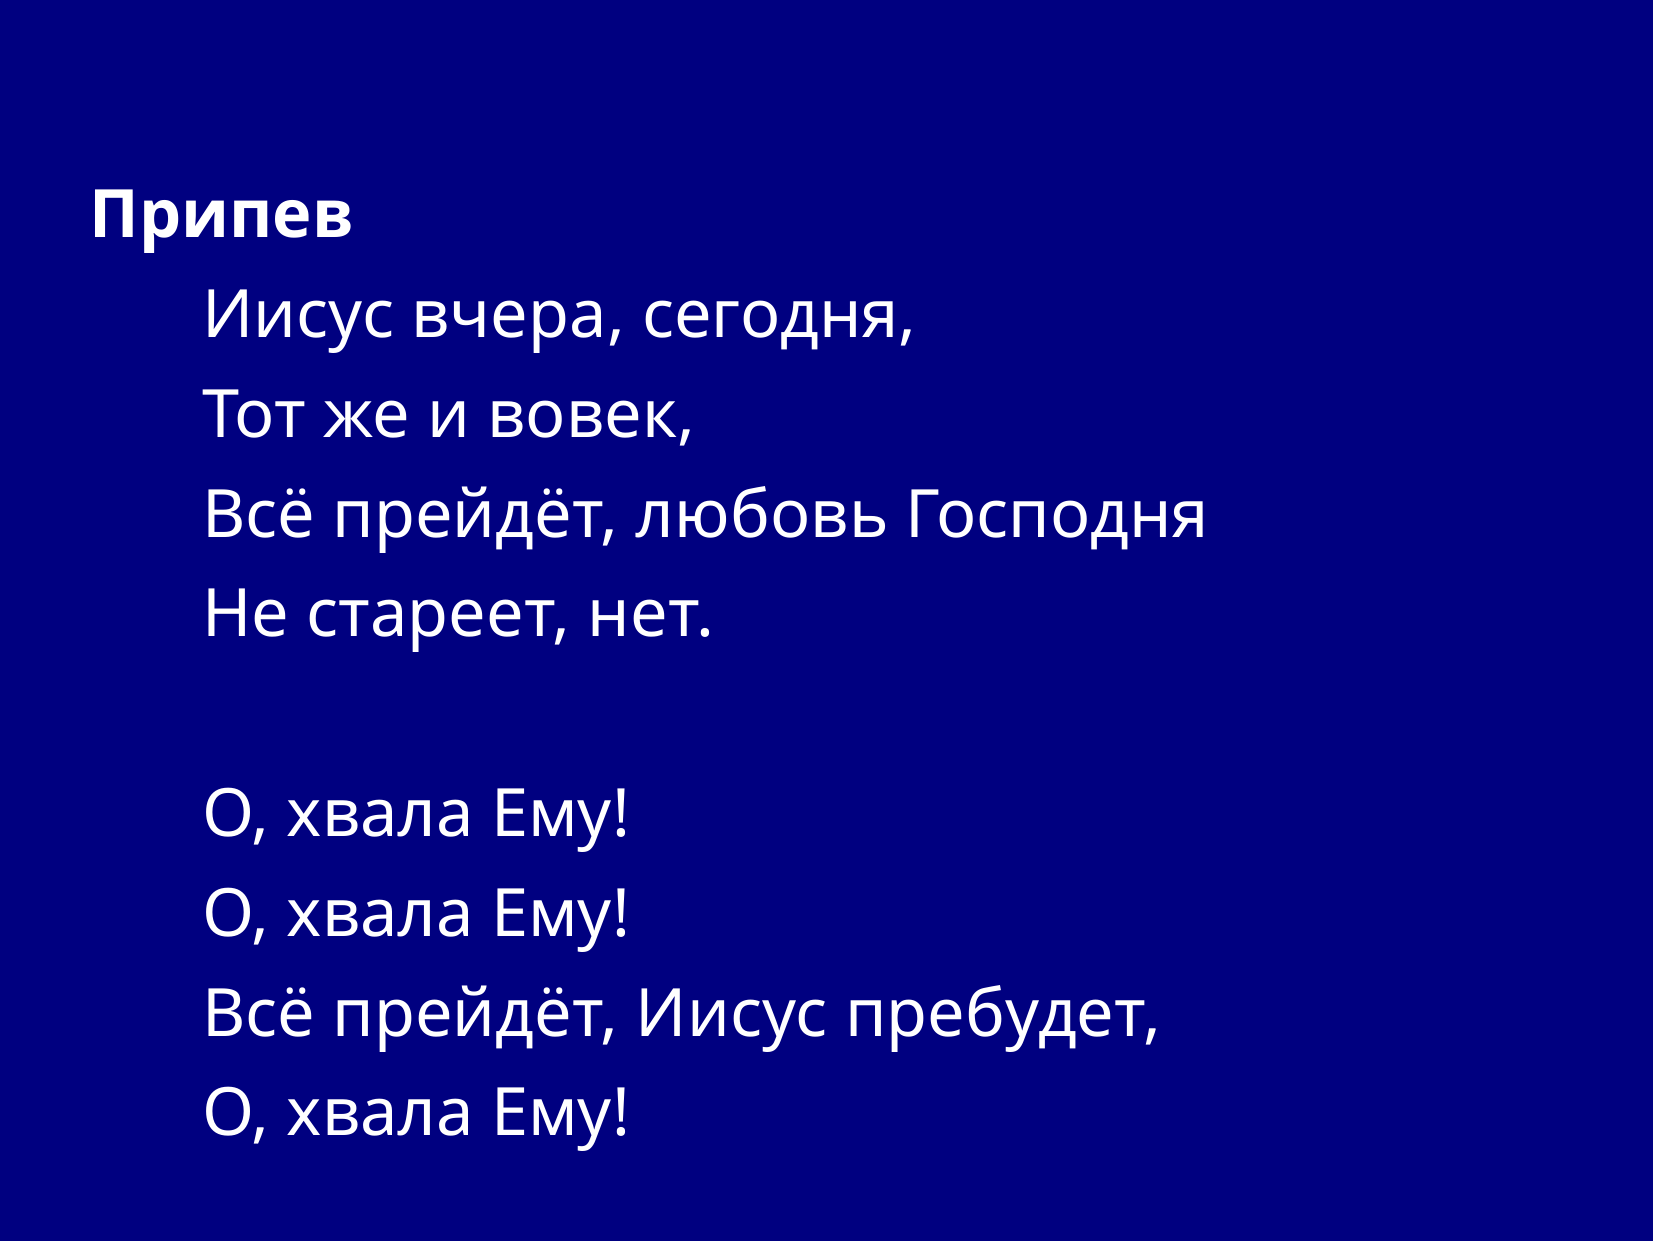

Припев
	Иисус вчера, сегодня,
	Тот же и вовек,
	Всё прейдёт, любовь Господня
	Не стареет, нет.
	О, хвала Ему!
	О, хвала Ему!
	Всё прейдёт, Иисус пребудет,
	О, хвала Ему!